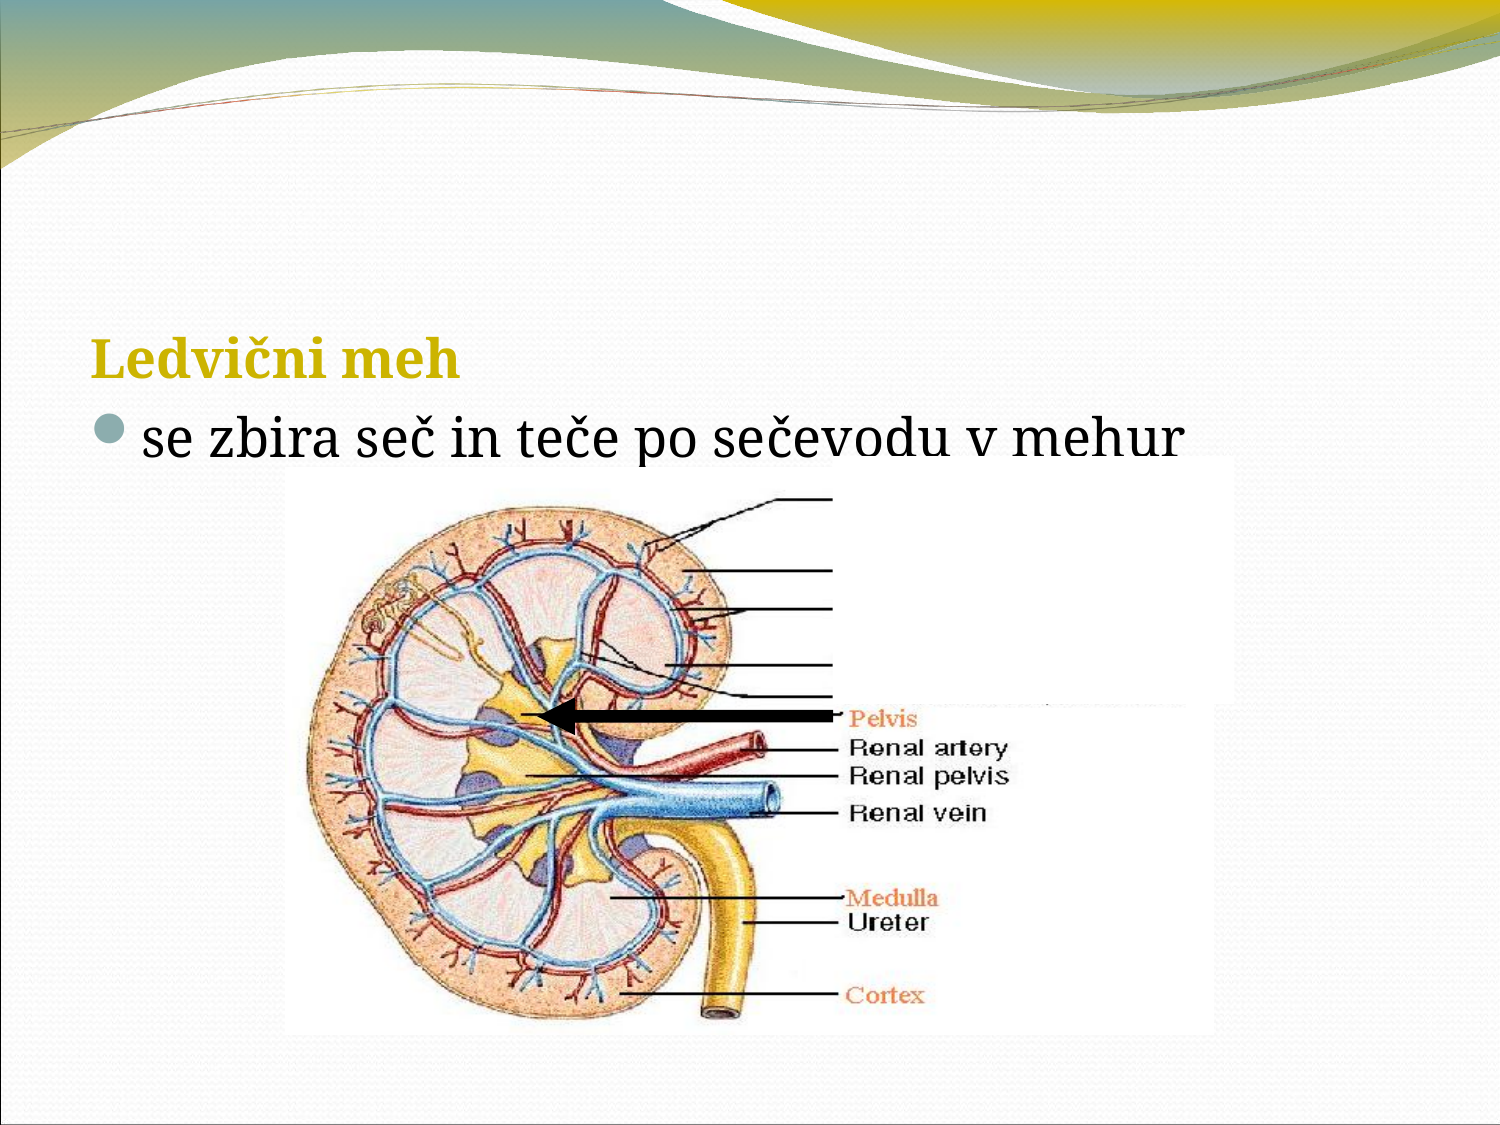

Ledvični meh
se zbira seč in teče po sečevodu v mehur